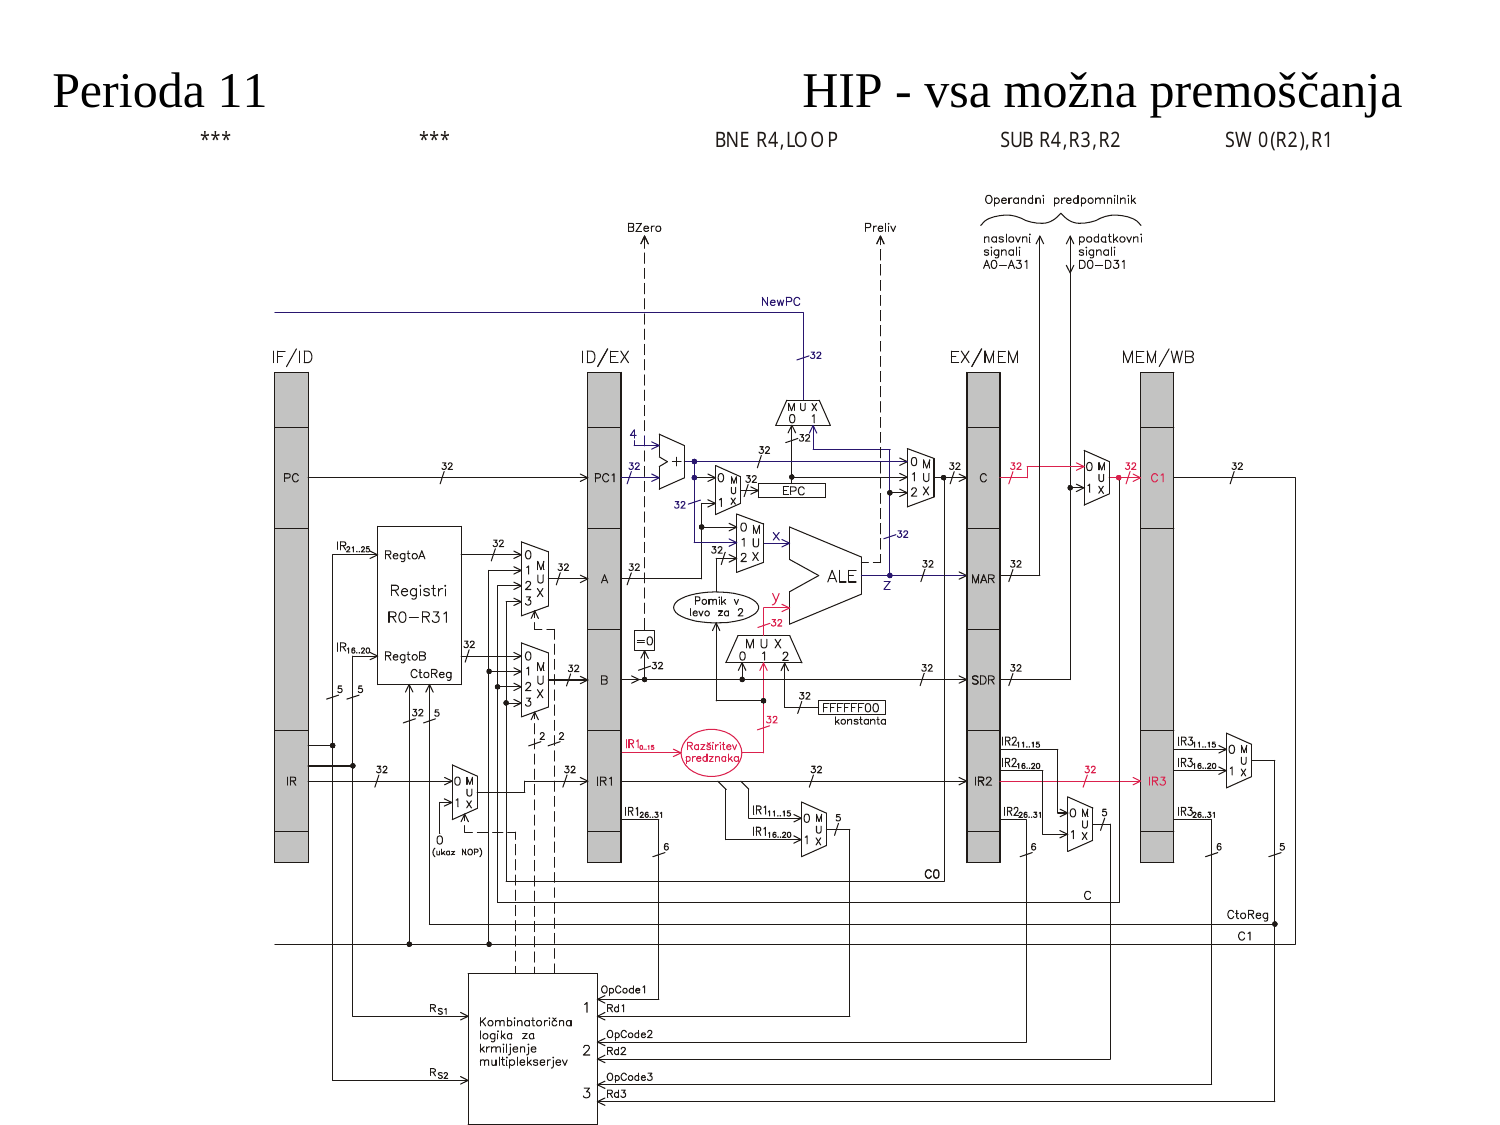

Perioda 11				HIP - vsa možna premoščanja